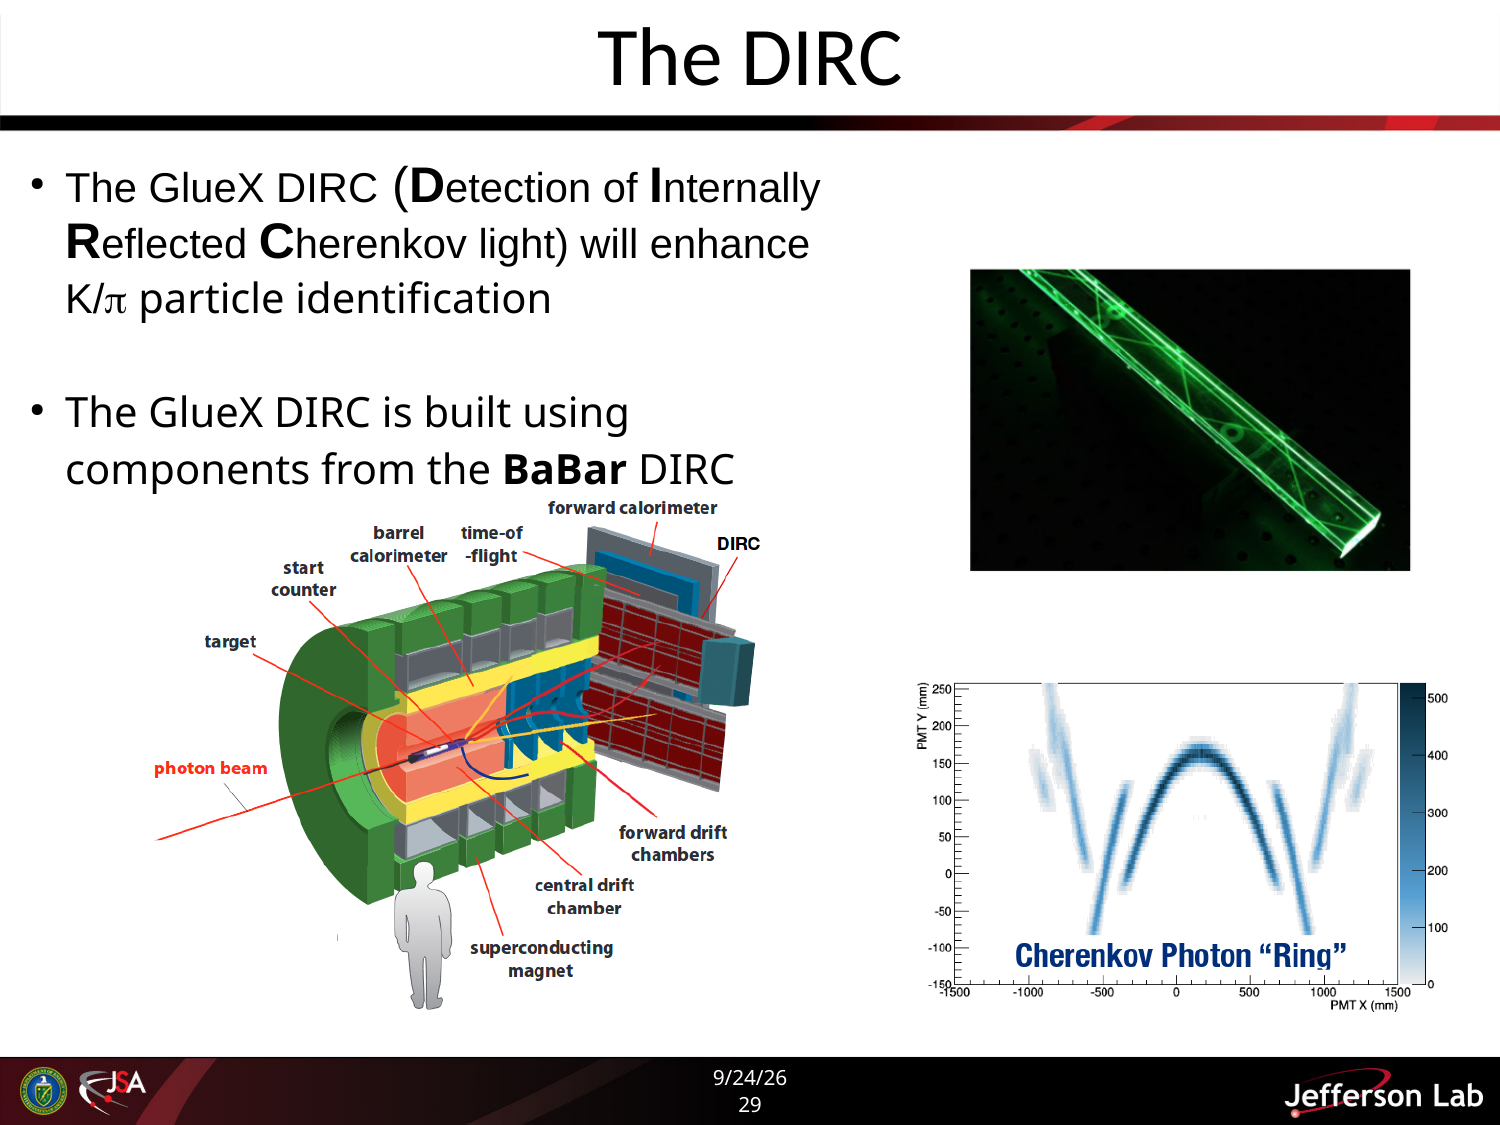

# The DIRC
The GlueX DIRC (Detection of Internally Reflected Cherenkov light) will enhance K/p particle identification
The GlueX DIRC is built using components from the BaBar DIRC
29